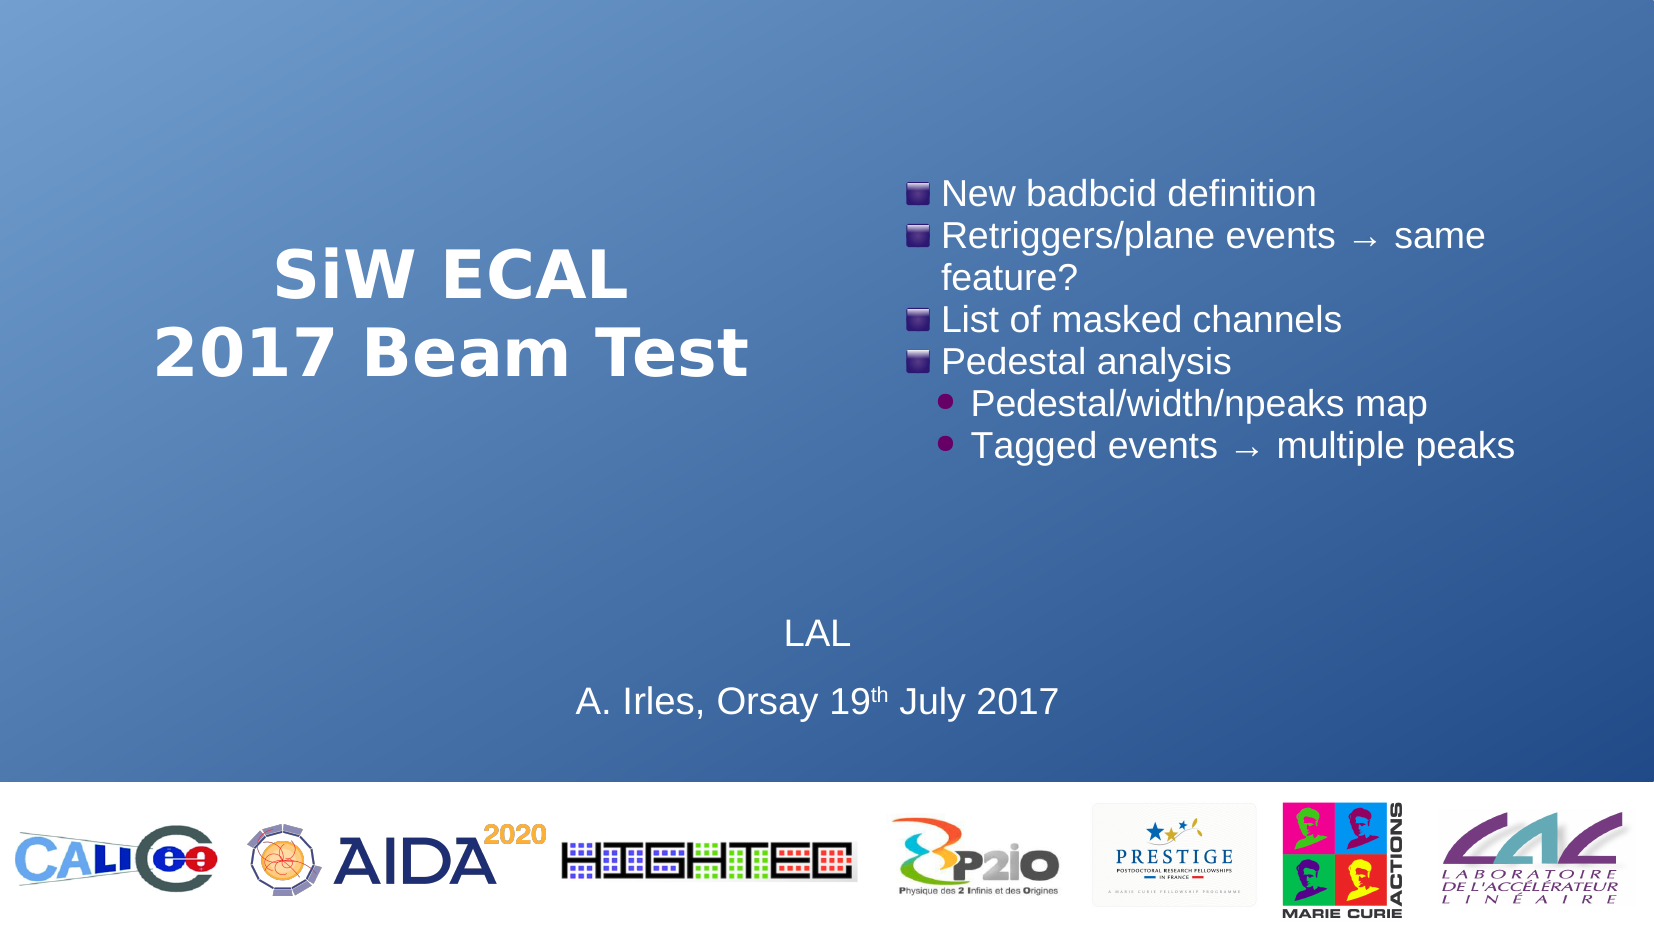

# SiW ECAL 2017 Beam Test
New badbcid definition
Retriggers/plane events → same feature?
List of masked channels
Pedestal analysis
Pedestal/width/npeaks map
Tagged events → multiple peaks